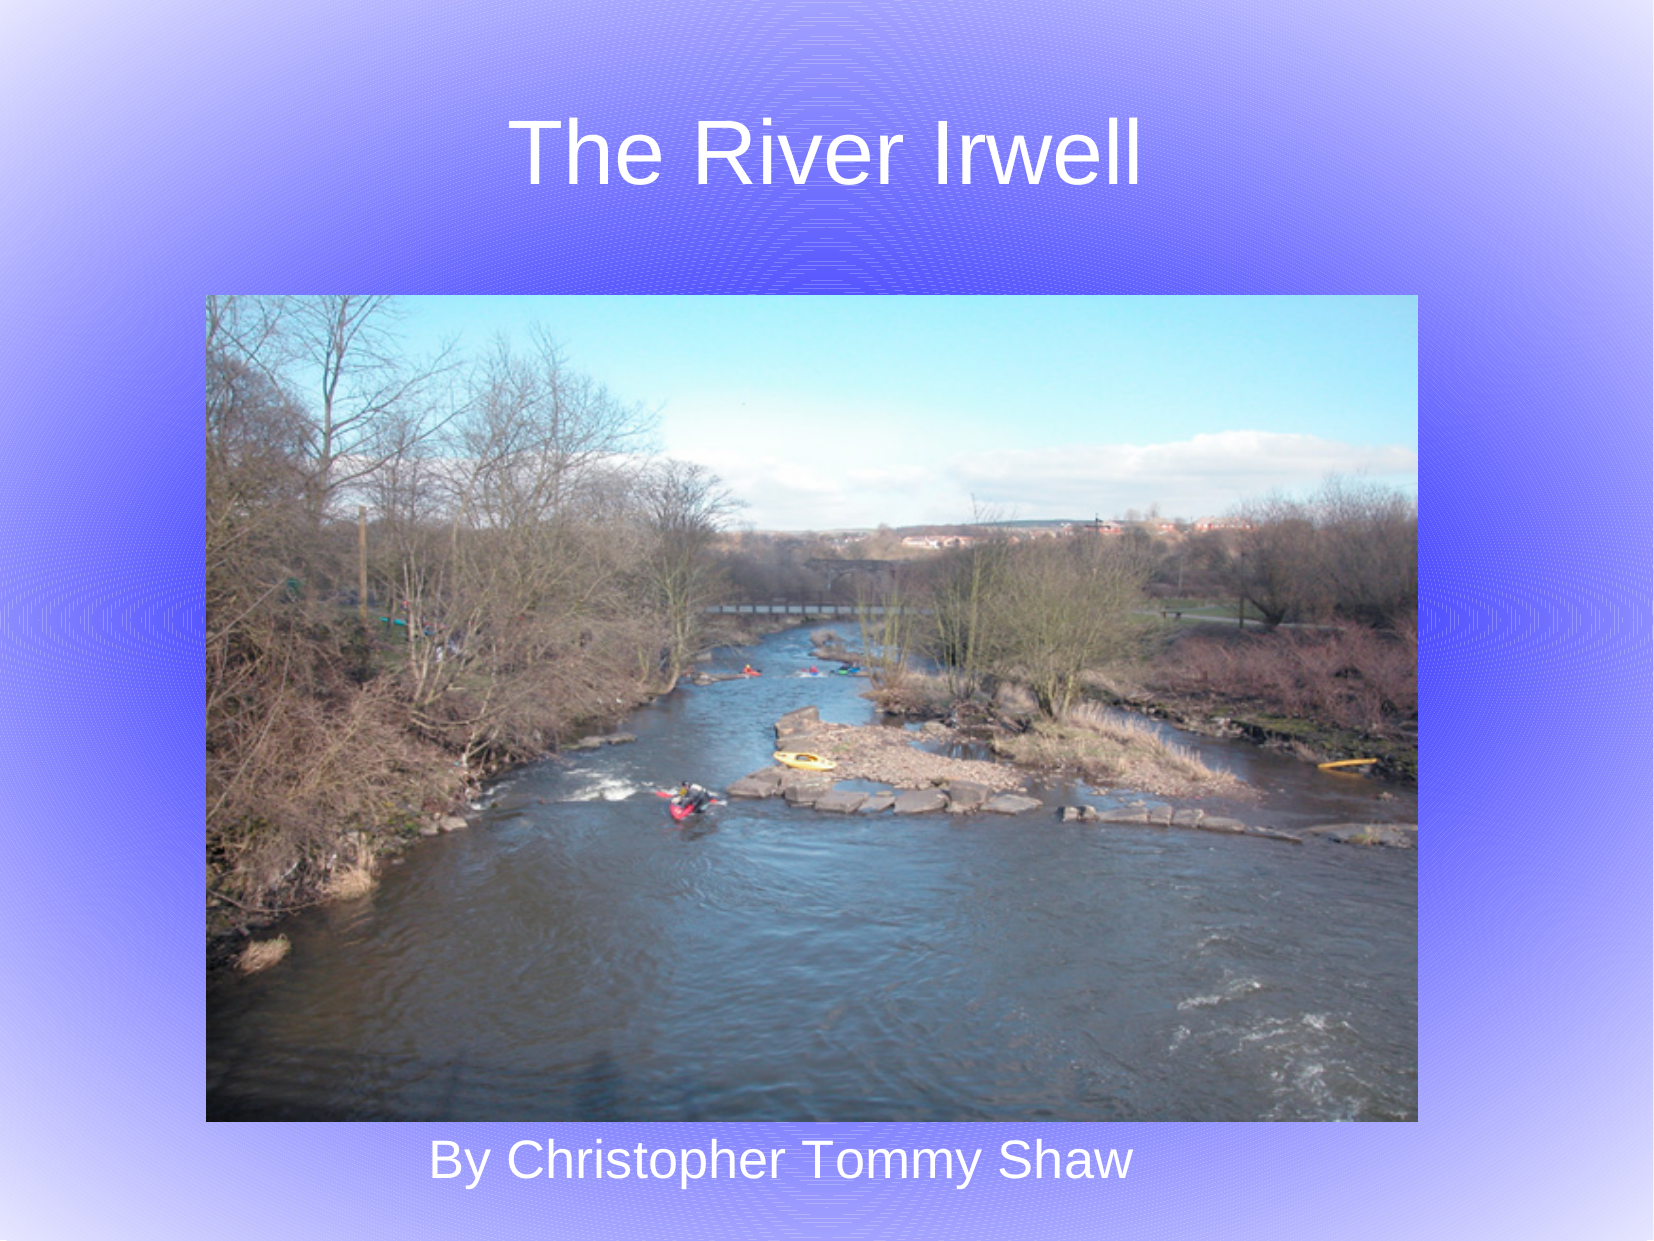

# The River Irwell
By Christopher Tommy Shaw